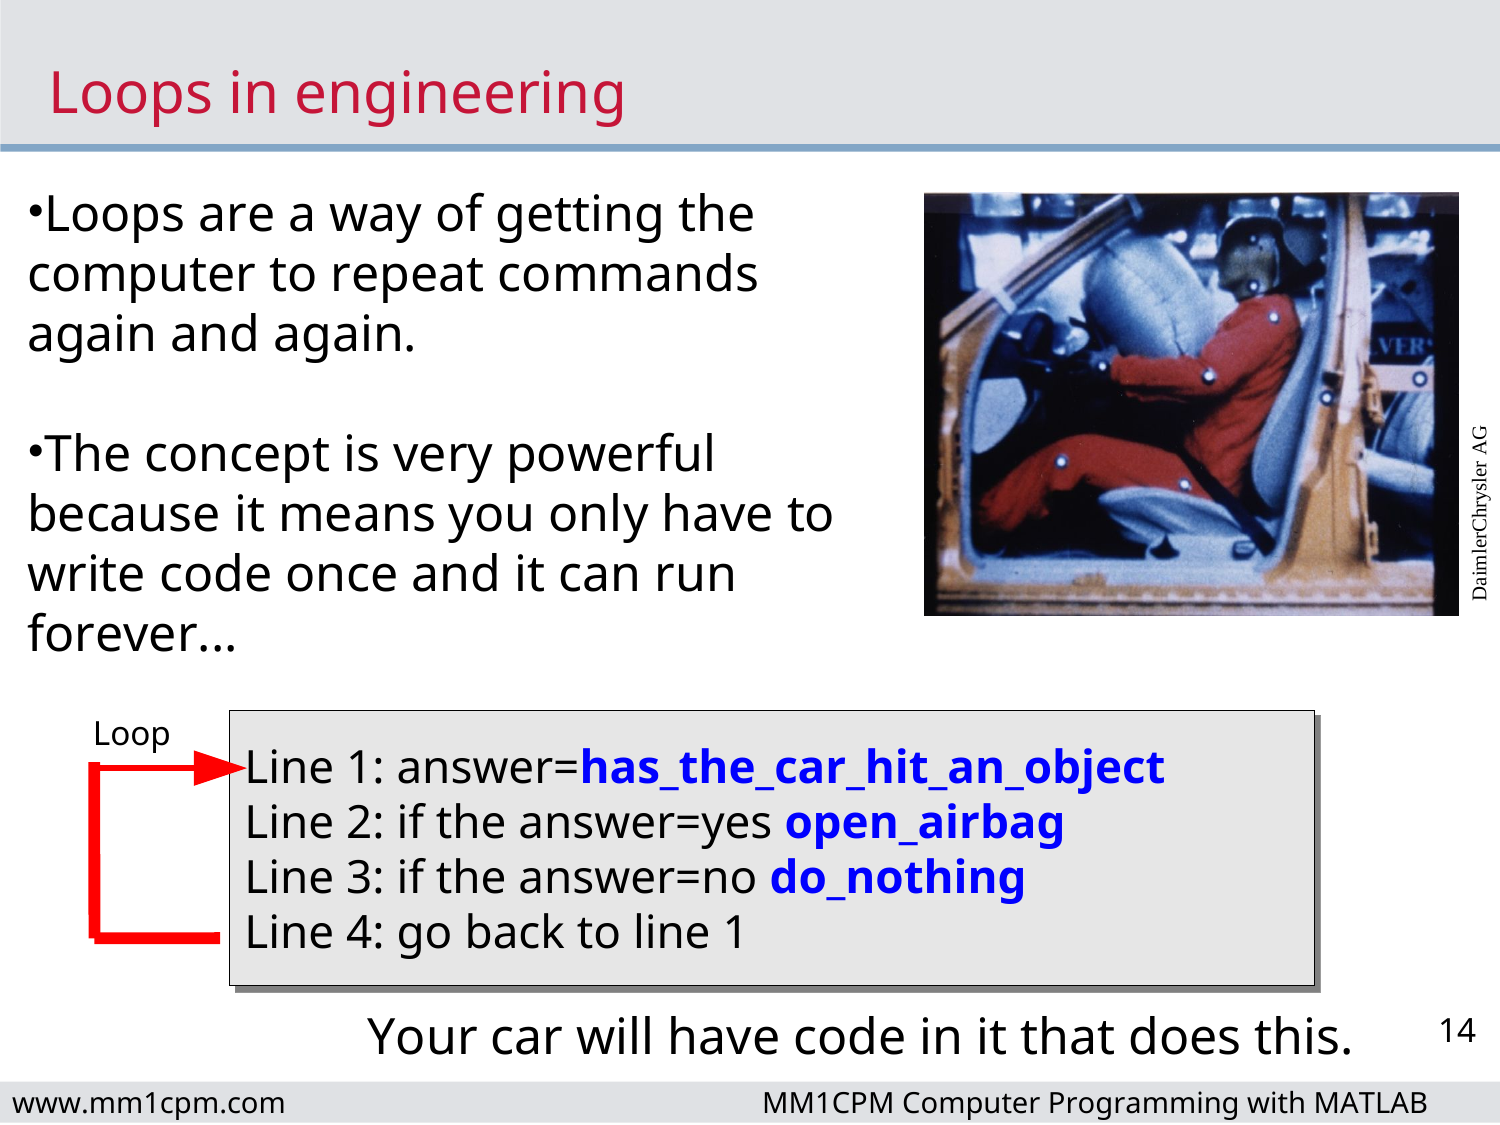

# Loops in engineering
Loops are a way of getting the computer to repeat commands again and again.
The concept is very powerful because it means you only have to write code once and it can run forever...
DaimlerChrysler AG
Loop
Line 1: answer=has_the_car_hit_an_object
Line 2: if the answer=yes open_airbag
Line 3: if the answer=no do_nothing
Line 4: go back to line 1
Your car will have code in it that does this.